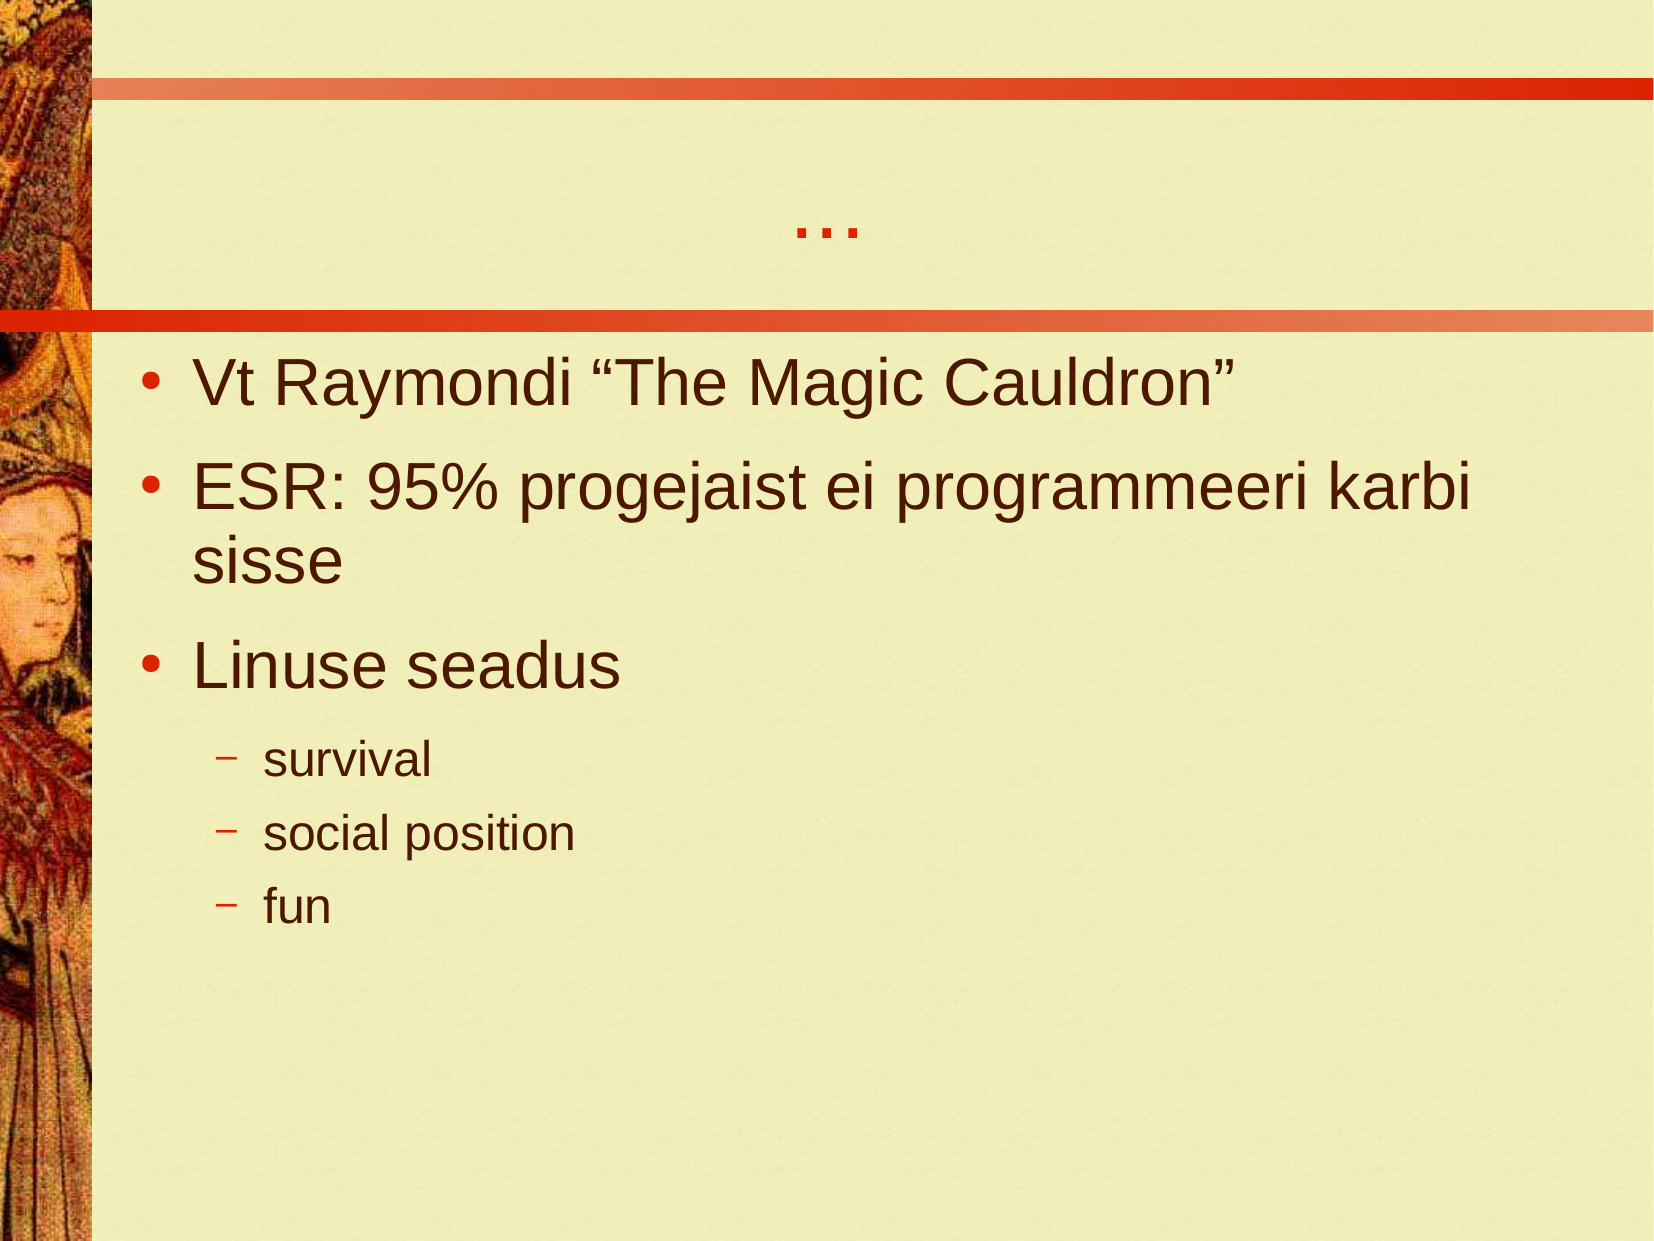

# ...
Vt Raymondi “The Magic Cauldron”
ESR: 95% progejaist ei programmeeri karbi sisse
Linuse seadus
survival
social position
fun